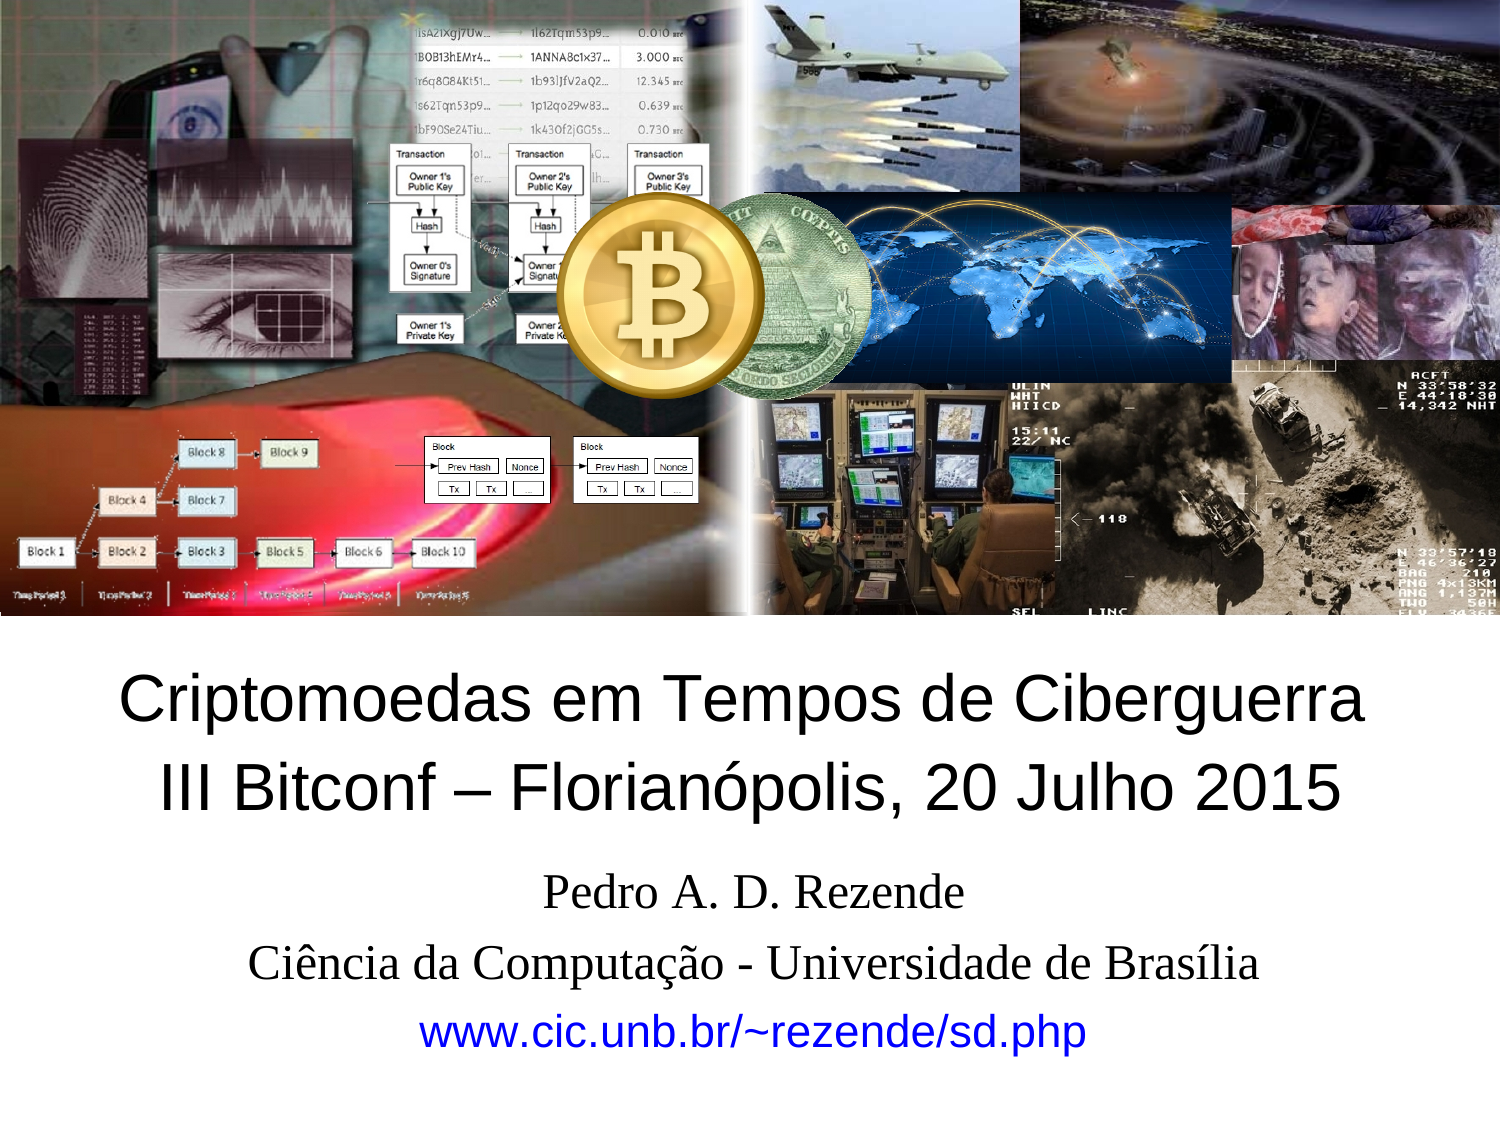

Criptomoedas em Tempos de Ciberguerra
III Bitconf – Florianópolis, 20 Julho 2015
# Pedro A. D. Rezende
Ciência da Computação - Universidade de Brasília
www.cic.unb.br/~rezende/sd.php